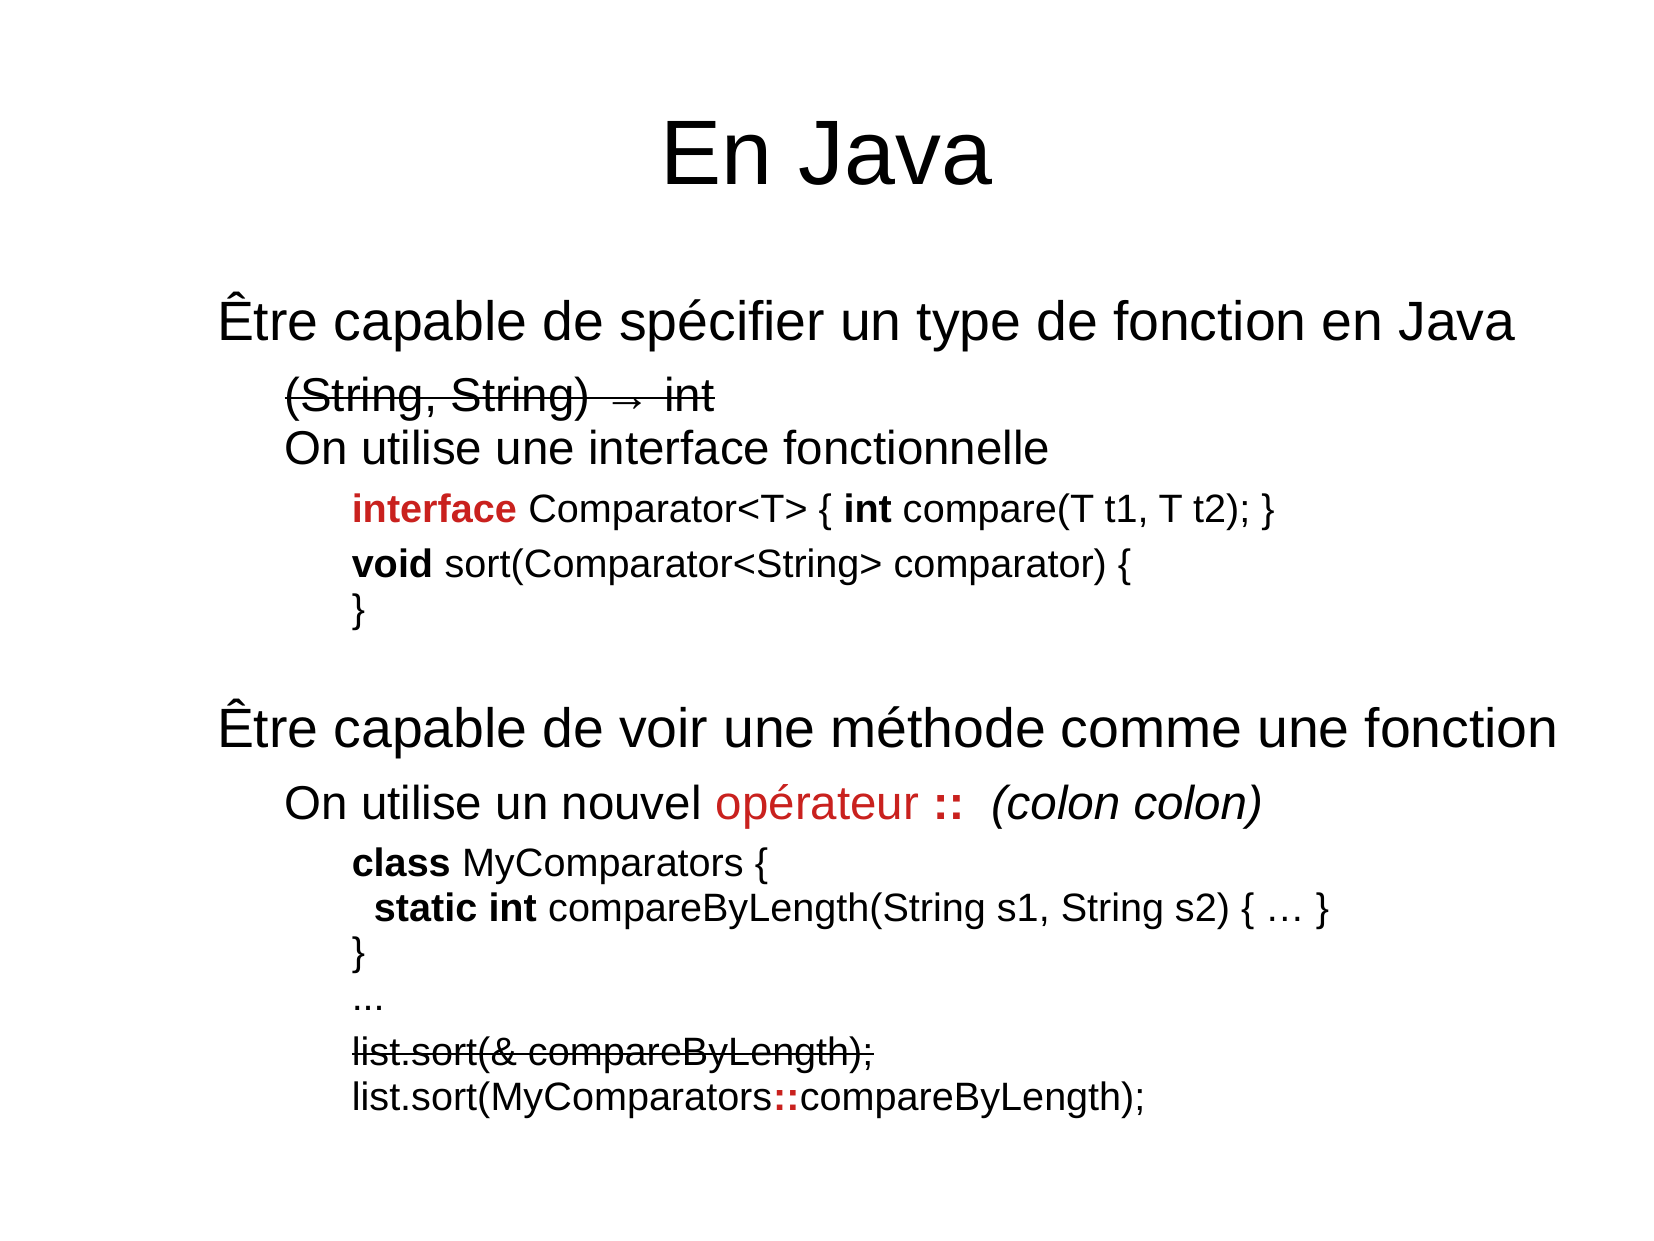

# En Java
Être capable de spécifier un type de fonction en Java
(String, String) → int
On utilise une interface fonctionnelle
interface Comparator<T> { int compare(T t1, T t2); }
void sort(Comparator<String> comparator) {
}
Être capable de voir une méthode comme une fonction
On utilise un nouvel opérateur :: (colon colon)
class MyComparators {
 static int compareByLength(String s1, String s2) { … }
}
...
list.sort(& compareByLength);
list.sort(MyComparators::compareByLength);